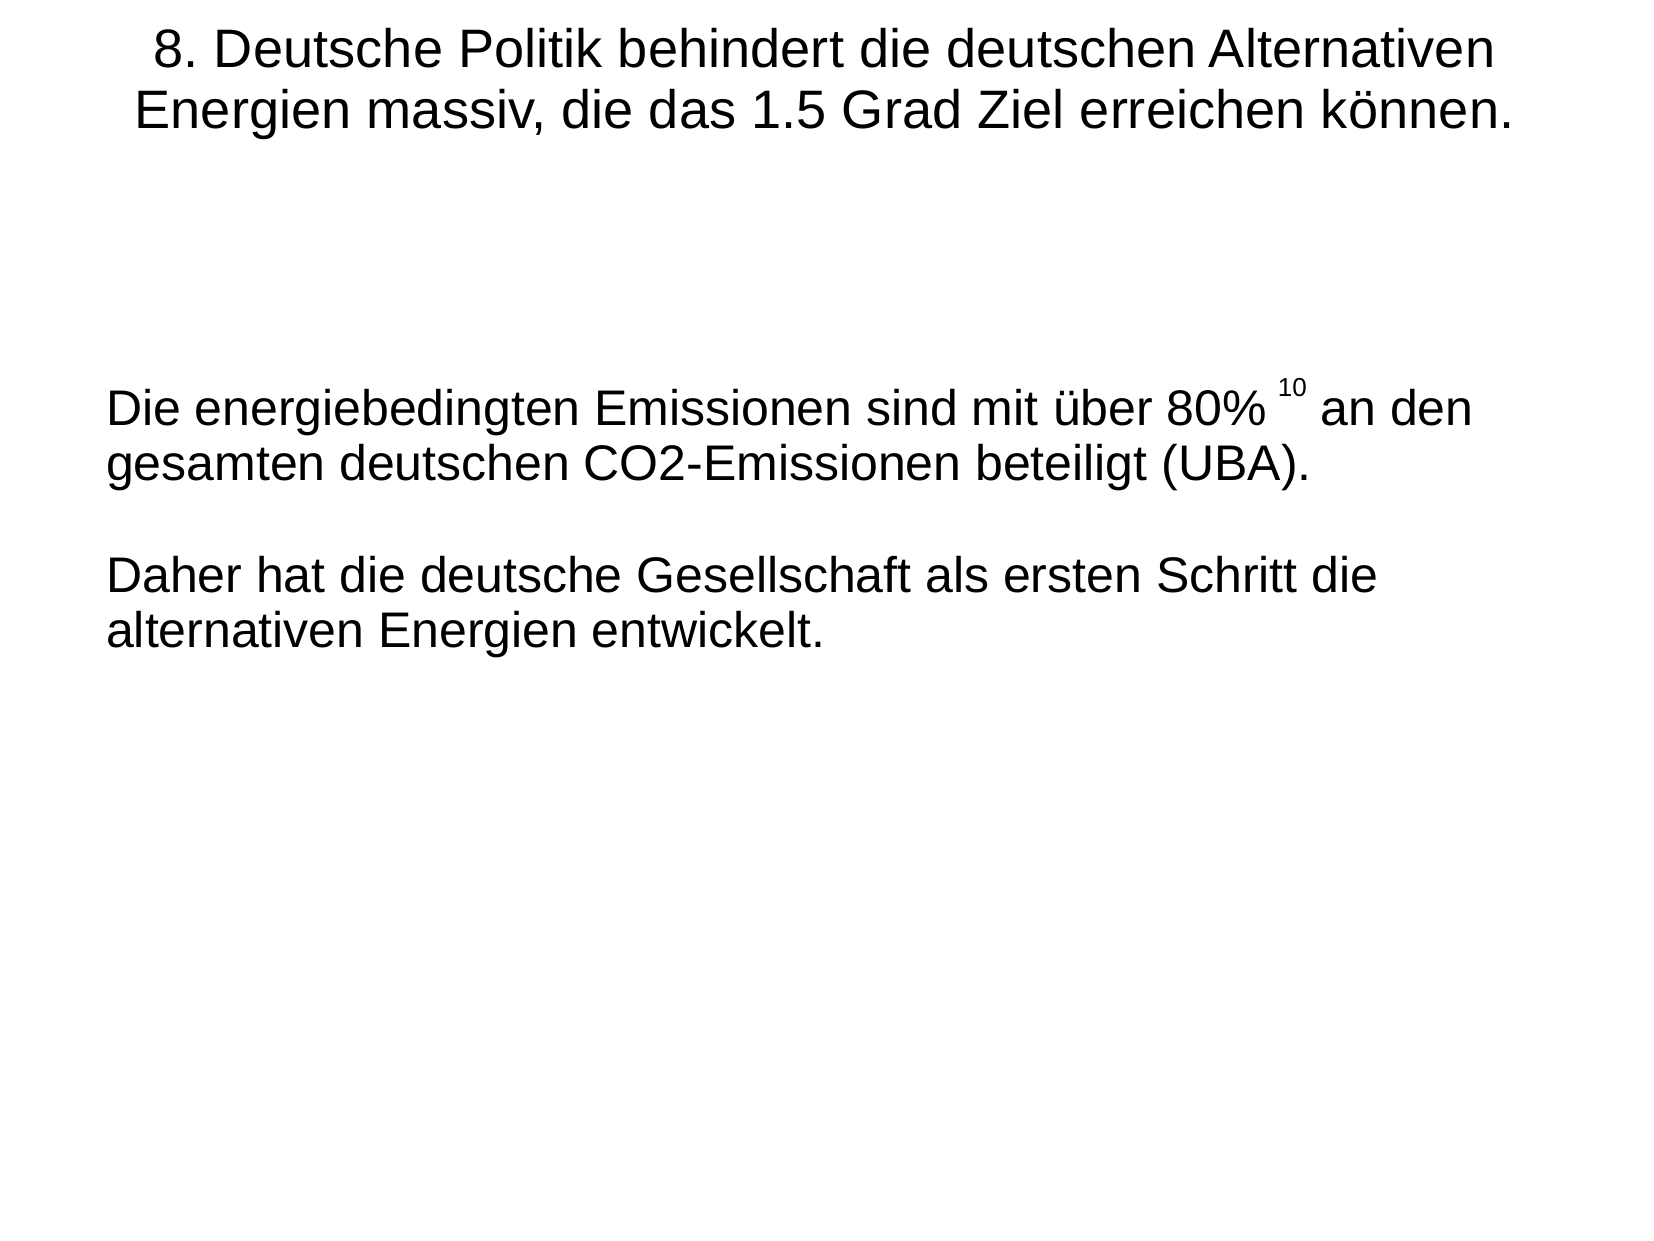

# 8. Deutsche Politik behindert die deutschen Alternativen Energien massiv, die das 1.5 Grad Ziel erreichen können.
Die energiebedingten Emissionen sind mit über 80% 10 an den gesamten deutschen CO2-Emissionen beteiligt (UBA).
Daher hat die deutsche Gesellschaft als ersten Schritt die alternativen Energien entwickelt.